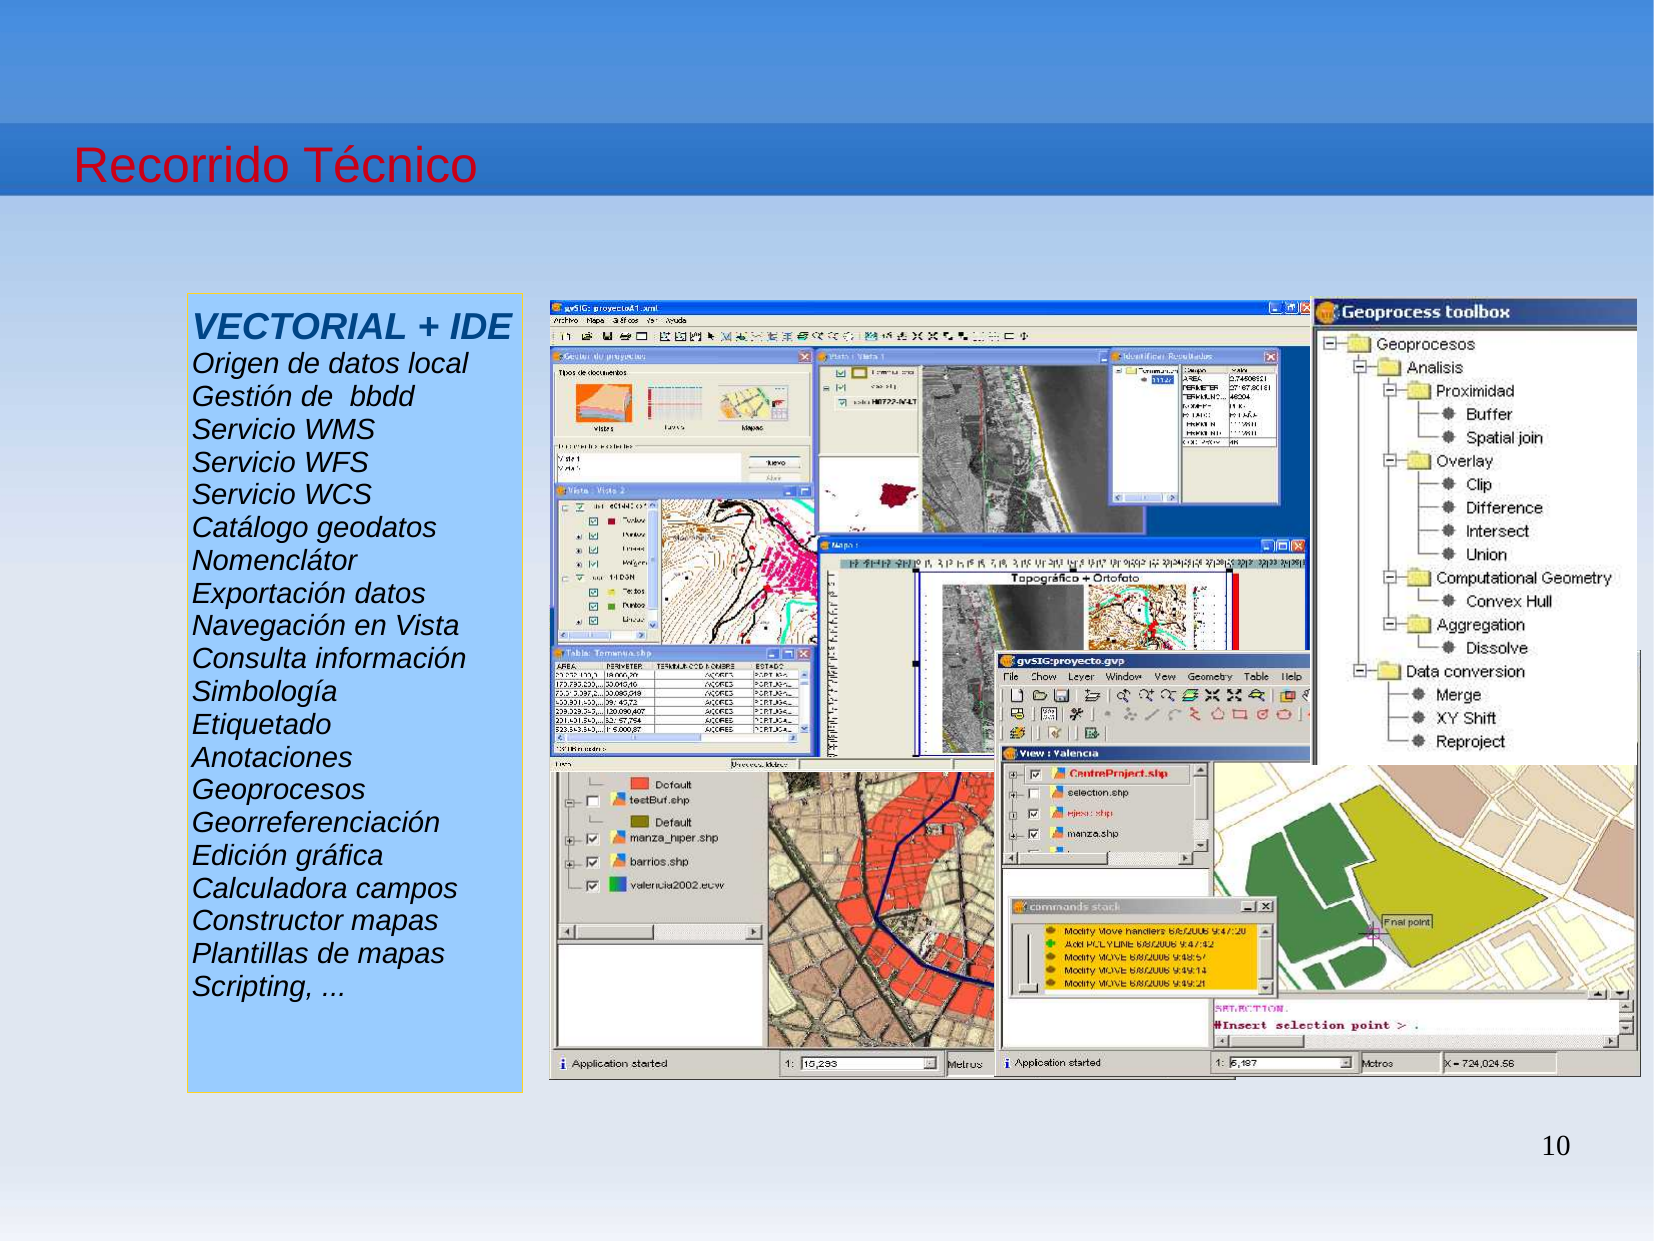

Recorrido Técnico
VECTORIAL + IDE
Origen de datos local
Gestión de bbdd
Servicio WMS
Servicio WFS
Servicio WCS
Catálogo geodatos
Nomenclátor
Exportación datos
Navegación en Vista
Consulta información
Simbología
Etiquetado
Anotaciones
Geoprocesos
Georreferenciación
Edición gráfica
Calculadora campos
Constructor mapas
Plantillas de mapas
Scripting, ...
10